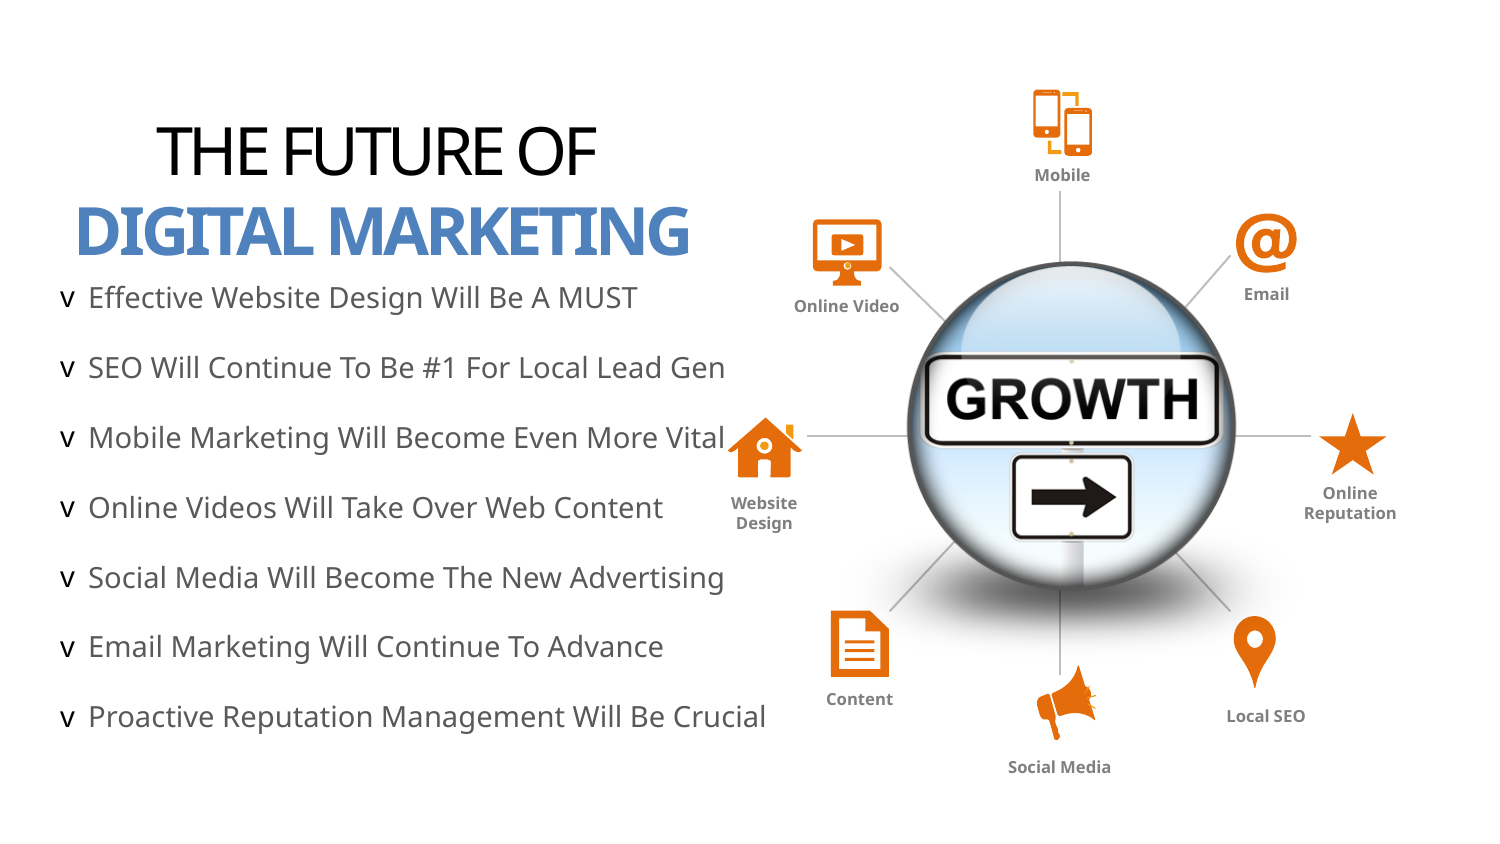

Mobile
THE FUTURE OF
DIGITAL MARKETING
Email
Online Video
Effective Website Design Will Be A MUST
SEO Will Continue To Be #1 For Local Lead Gen
Mobile Marketing Will Become Even More Vital
Online Videos Will Take Over Web Content
Social Media Will Become The New Advertising
Email Marketing Will Continue To Advance
Proactive Reputation Management Will Be Crucial
Online
Reputation
Website Design
Content
Local SEO
Social Media